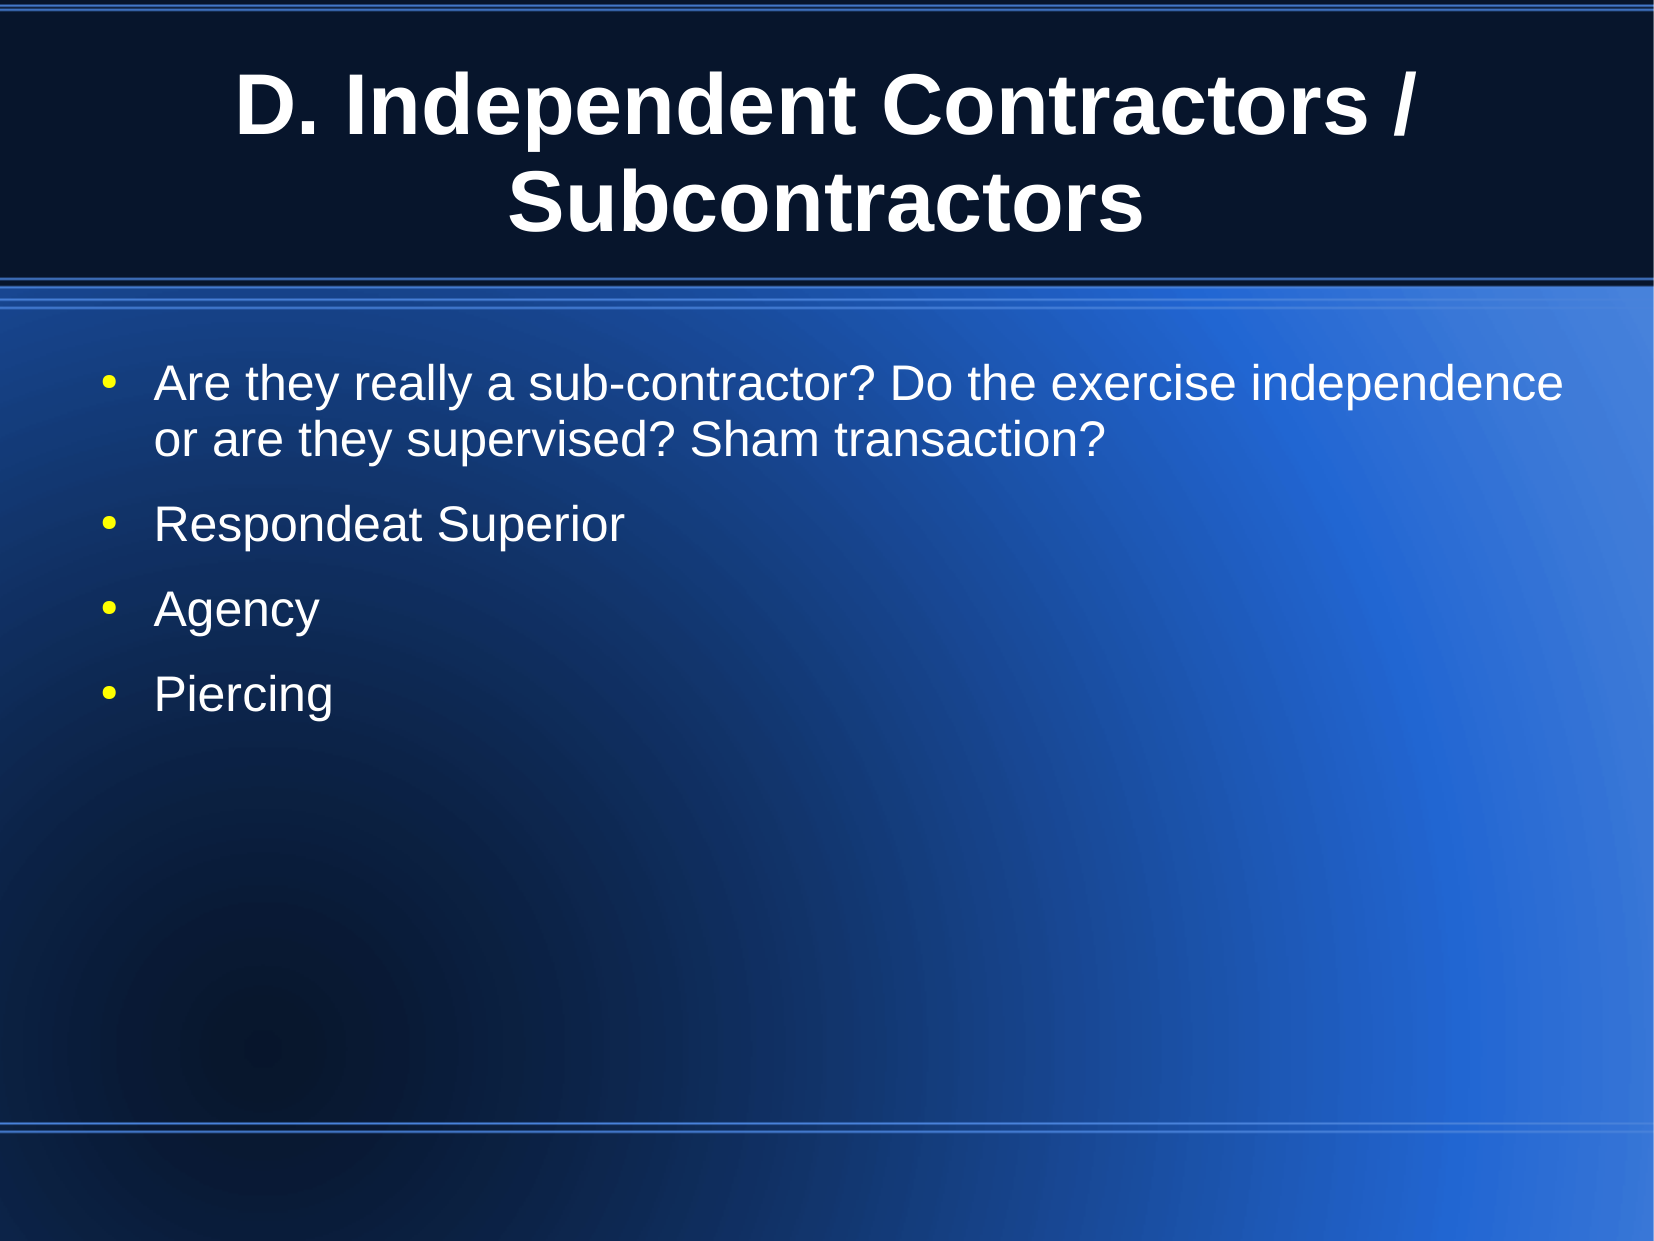

# D. Independent Contractors / Subcontractors
Are they really a sub-contractor? Do the exercise independence or are they supervised? Sham transaction?
Respondeat Superior
Agency
Piercing